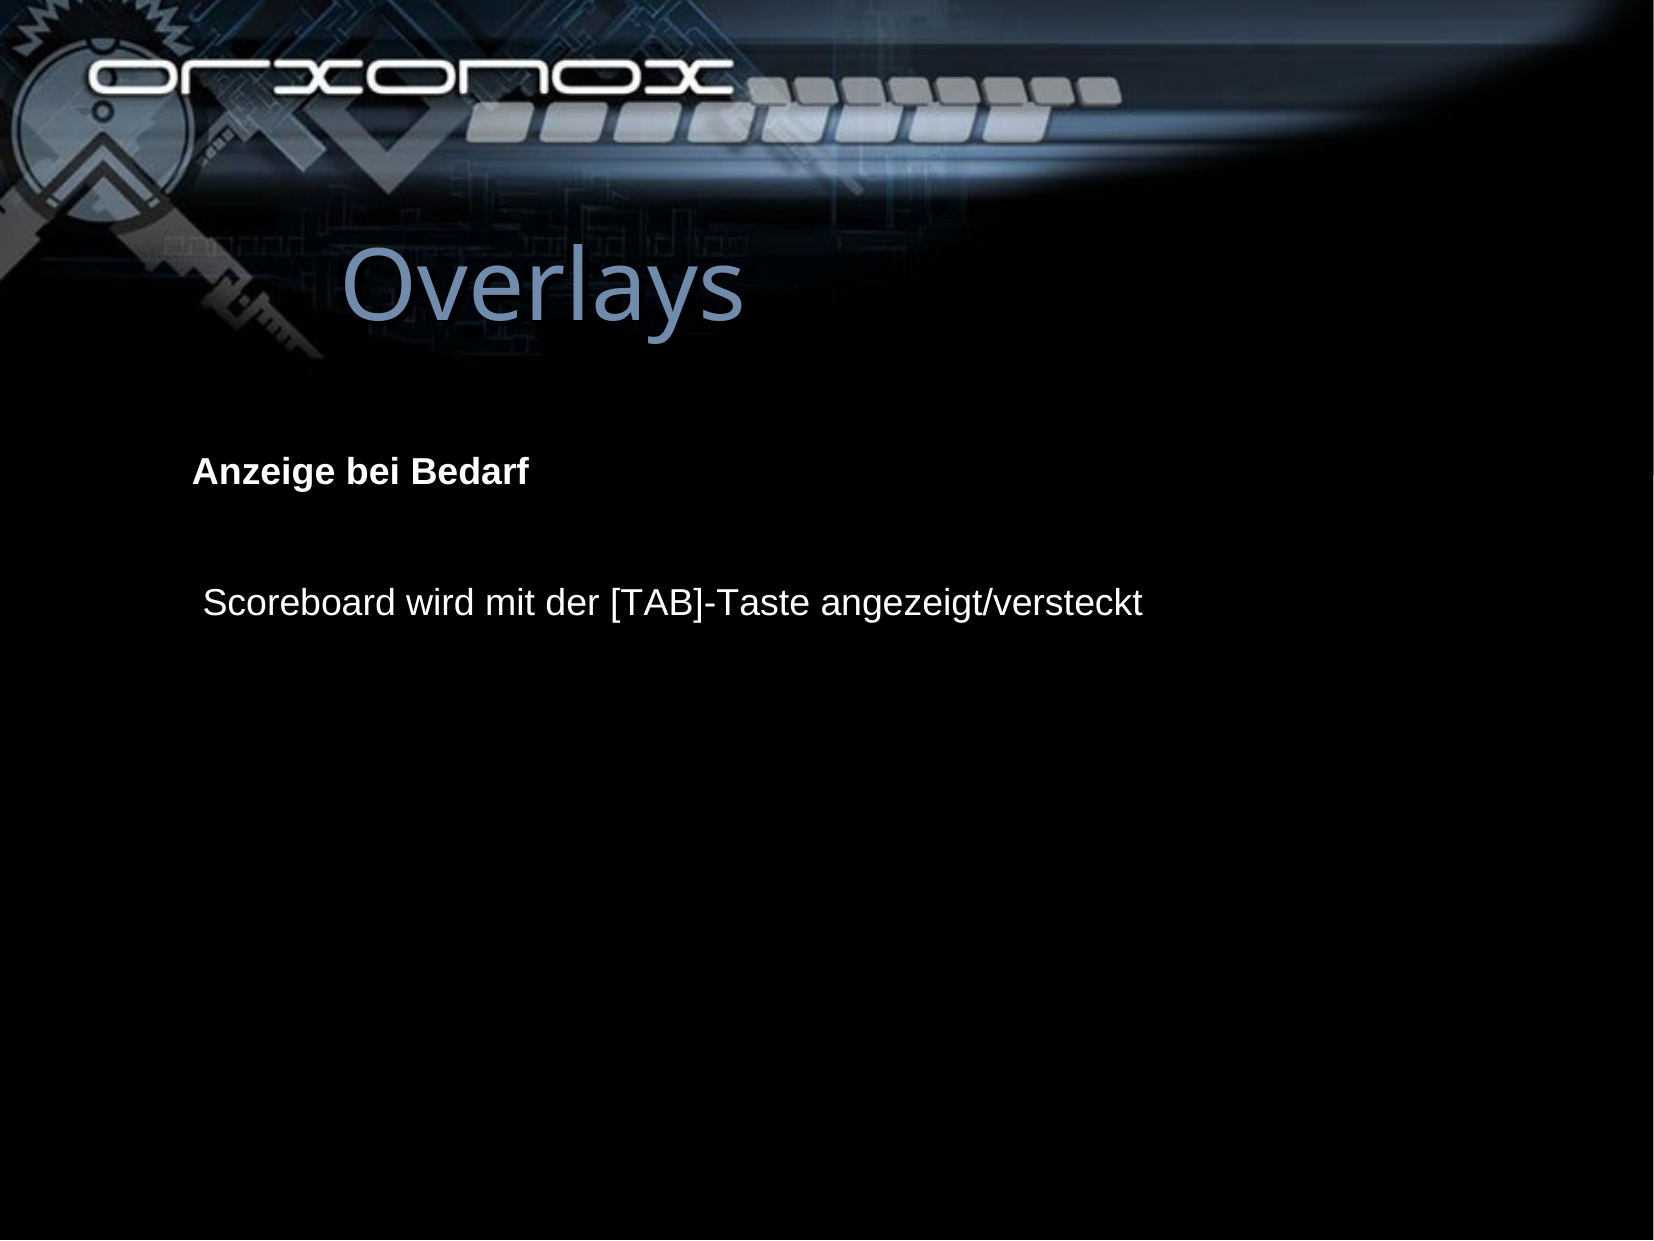

Overlays
Anzeige bei Bedarf
 Scoreboard wird mit der [TAB]-Taste angezeigt/versteckt